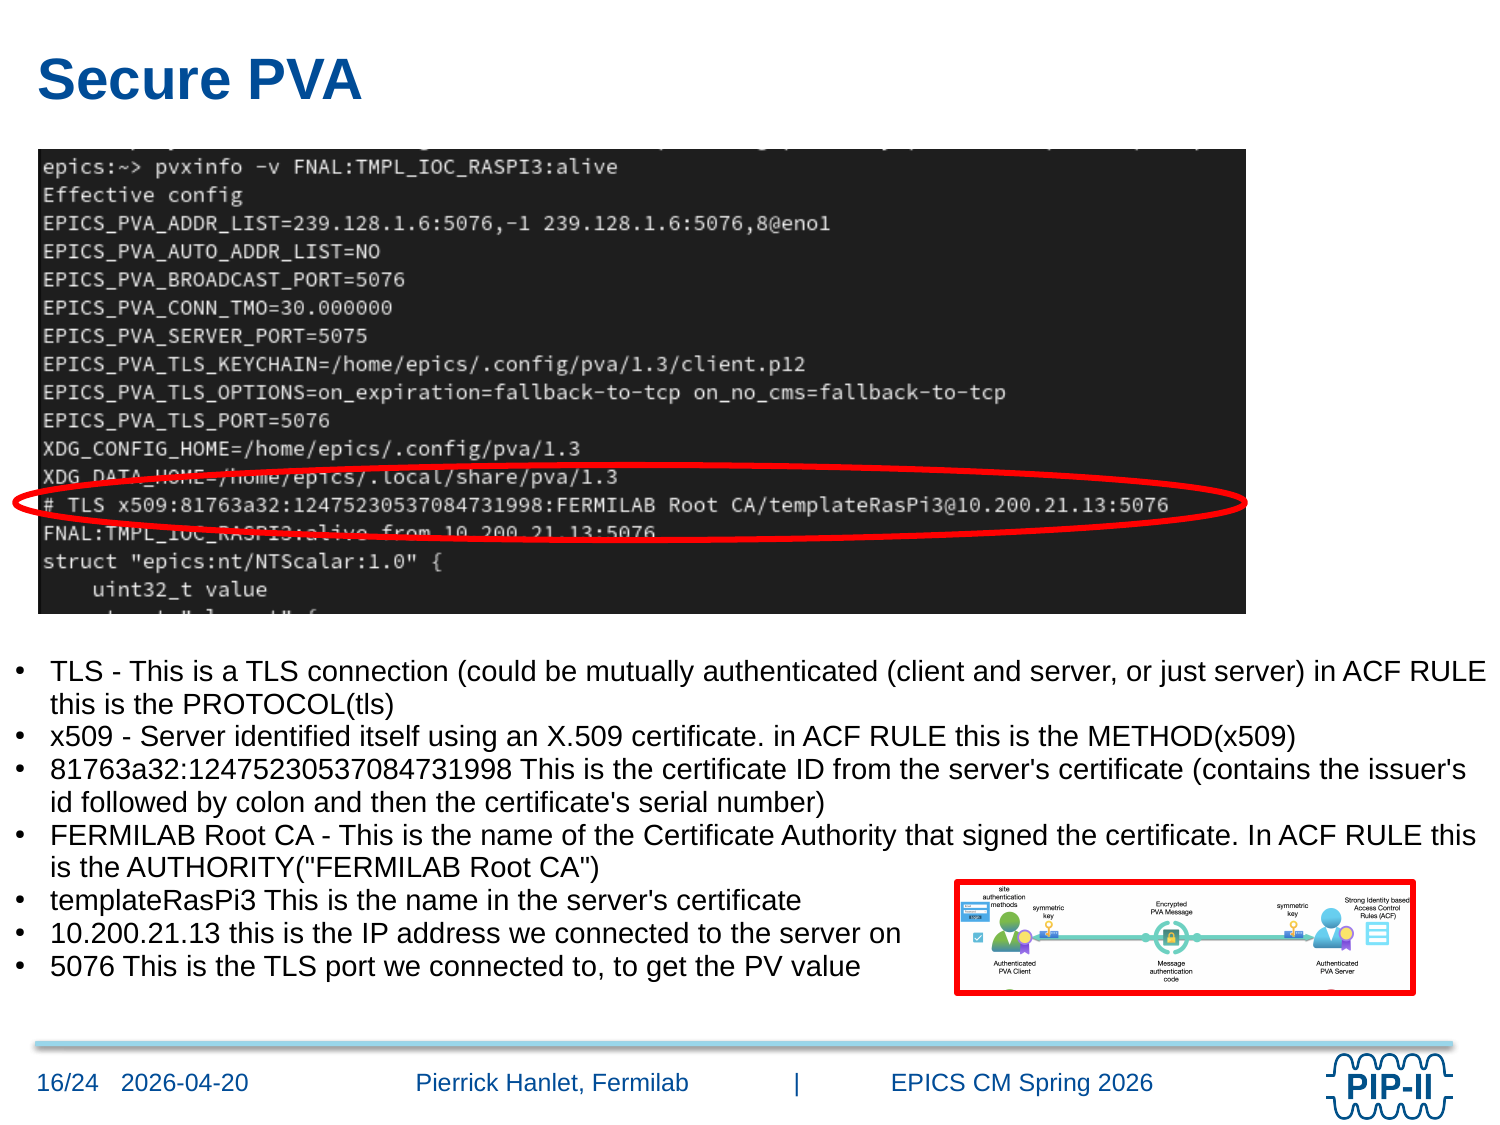

# Secure PVA
TLS - This is a TLS connection (could be mutually authenticated (client and server, or just server) in ACF RULE this is the PROTOCOL(tls)
x509 - Server identified itself using an X.509 certificate. in ACF RULE this is the METHOD(x509)
81763a32:12475230537084731998 This is the certificate ID from the server's certificate (contains the issuer's id followed by colon and then the certificate's serial number)
FERMILAB Root CA - This is the name of the Certificate Authority that signed the certificate. In ACF RULE this is the AUTHORITY("FERMILAB Root CA")
templateRasPi3 This is the name in the server's certificate
10.200.21.13 this is the IP address we connected to the server on
5076 This is the TLS port we connected to, to get the PV value
2026-04-20
Pierrick Hanlet, Fermilab | EPICS CM Spring 2026